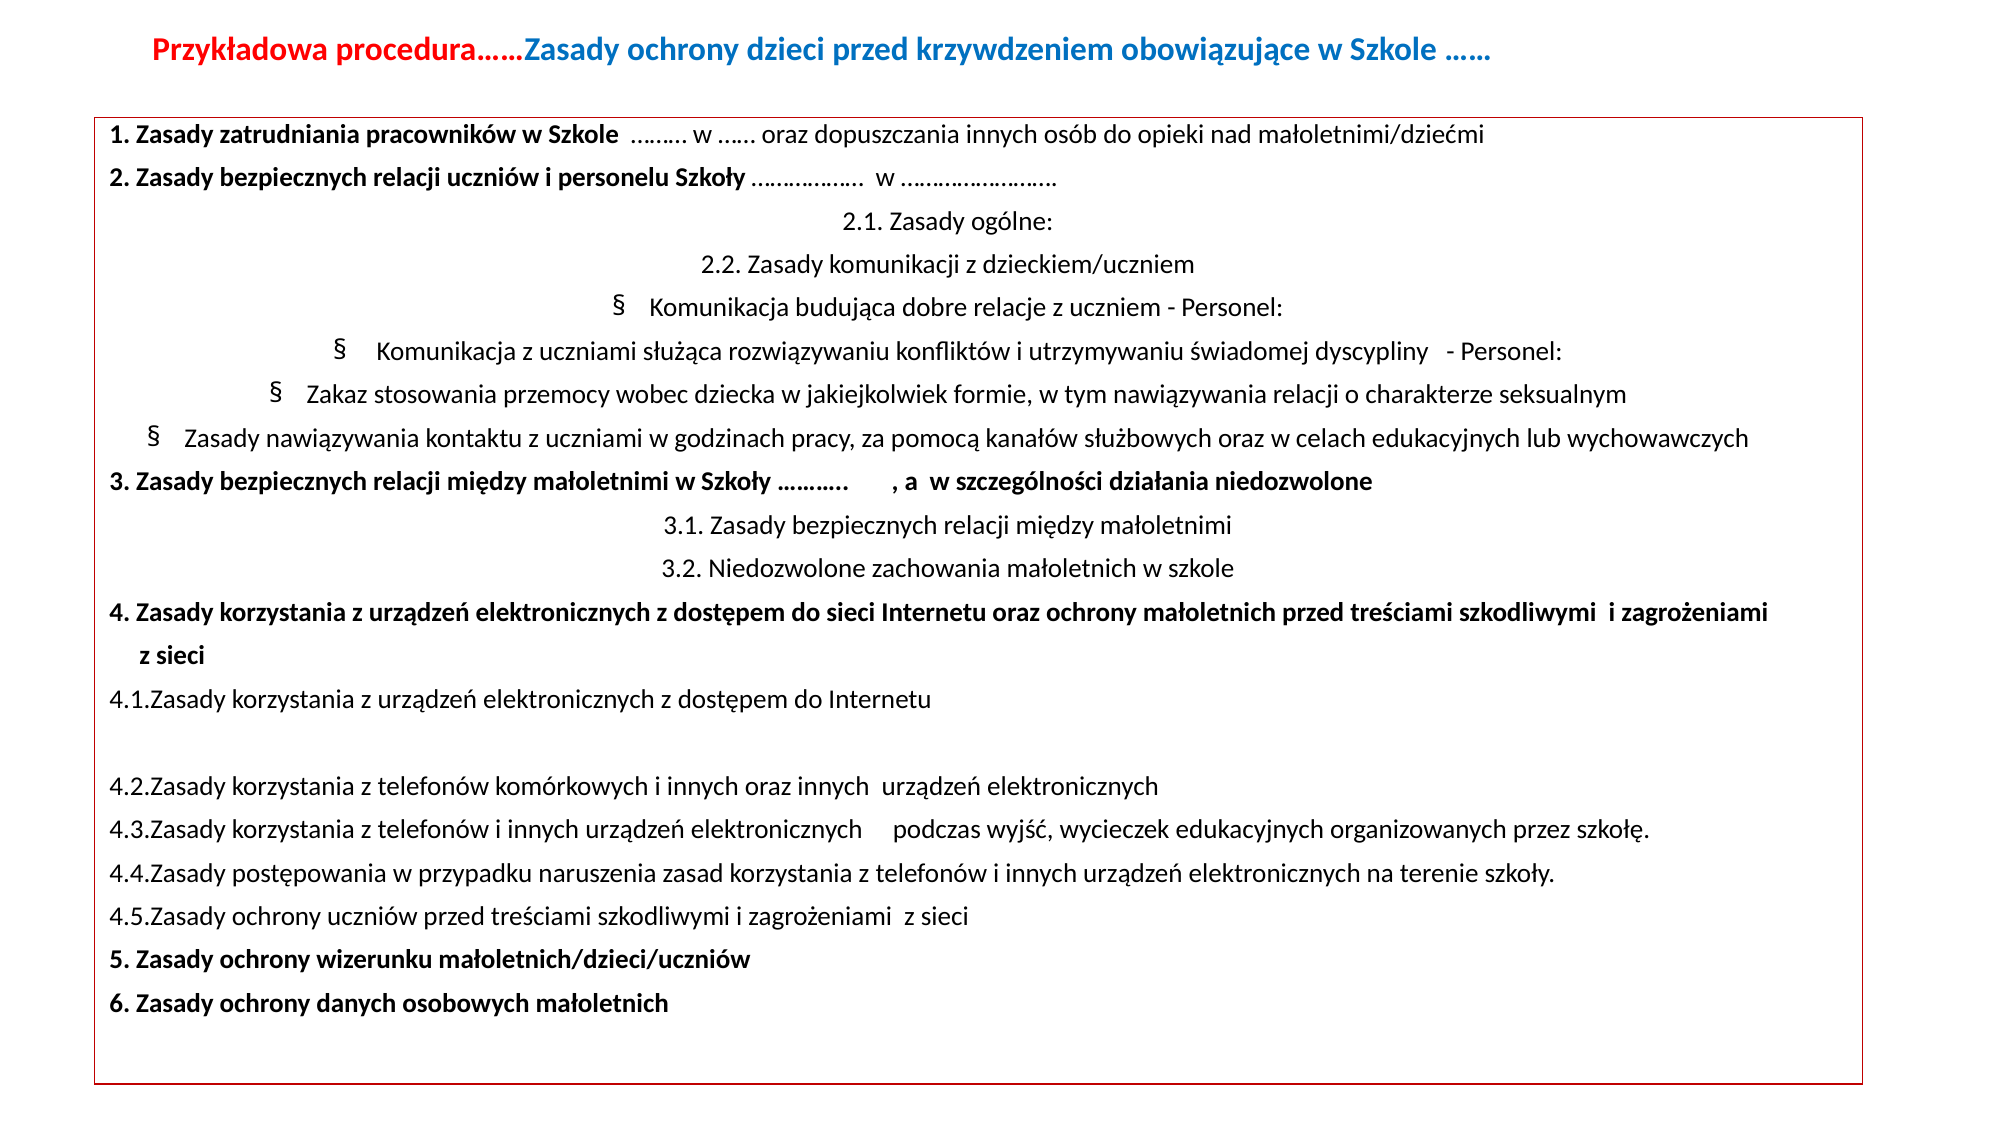

# Przykładowa procedura……Zasady ochrony dzieci przed krzywdzeniem obowiązujące w Szkole ……
1. Zasady zatrudniania pracowników w Szkole ……… w …… oraz dopuszczania innych osób do opieki nad małoletnimi/dziećmi
2. Zasady bezpiecznych relacji uczniów i personelu Szkoły ……………… w …………………….
2.1. Zasady ogólne:
2.2. Zasady komunikacji z dzieckiem/uczniem
Komunikacja budująca dobre relacje z uczniem - Personel:
 Komunikacja z uczniami służąca rozwiązywaniu konfliktów i utrzymywaniu świadomej dyscypliny - Personel:
Zakaz stosowania przemocy wobec dziecka w jakiejkolwiek formie, w tym nawiązywania relacji o charakterze seksualnym
Zasady nawiązywania kontaktu z uczniami w godzinach pracy, za pomocą kanałów służbowych oraz w celach edukacyjnych lub wychowawczych
3. Zasady bezpiecznych relacji między małoletnimi w Szkoły ……….. , a w szczególności działania niedozwolone
3.1. Zasady bezpiecznych relacji między małoletnimi
3.2. Niedozwolone zachowania małoletnich w szkole
4. Zasady korzystania z urządzeń elektronicznych z dostępem do sieci Internetu oraz ochrony małoletnich przed treściami szkodliwymi i zagrożeniami
 z sieci
4.1.Zasady korzystania z urządzeń elektronicznych z dostępem do Internetu
4.2.Zasady korzystania z telefonów komórkowych i innych oraz innych urządzeń elektronicznych
4.3.Zasady korzystania z telefonów i innych urządzeń elektronicznych podczas wyjść, wycieczek edukacyjnych organizowanych przez szkołę.
4.4.Zasady postępowania w przypadku naruszenia zasad korzystania z telefonów i innych urządzeń elektronicznych na terenie szkoły.
4.5.Zasady ochrony uczniów przed treściami szkodliwymi i zagrożeniami z sieci
5. Zasady ochrony wizerunku małoletnich/dzieci/uczniów
6. Zasady ochrony danych osobowych małoletnich